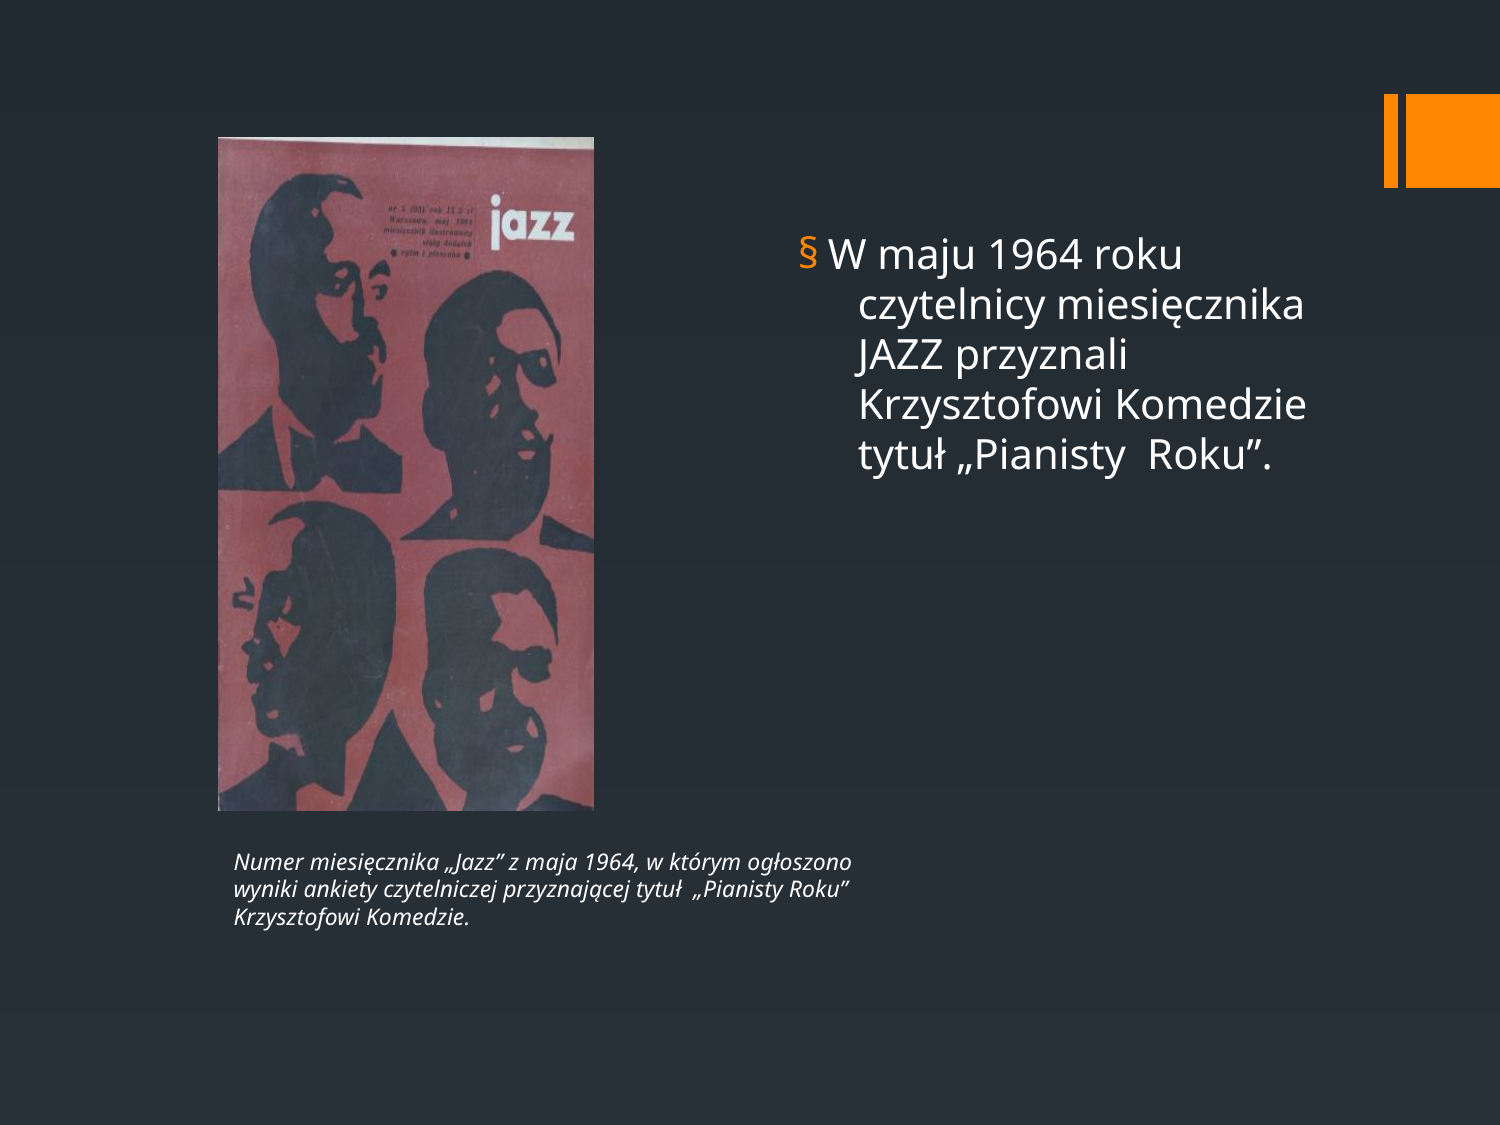

# W maju 1964 roku czytelnicy miesięcznika JAZZ przyznali Krzysztofowi Komedzie tytuł „Pianisty Roku”.
Numer miesięcznika „Jazz” z maja 1964, w którym ogłoszono
wyniki ankiety czytelniczej przyznającej tytuł „Pianisty Roku” Krzysztofowi Komedzie.